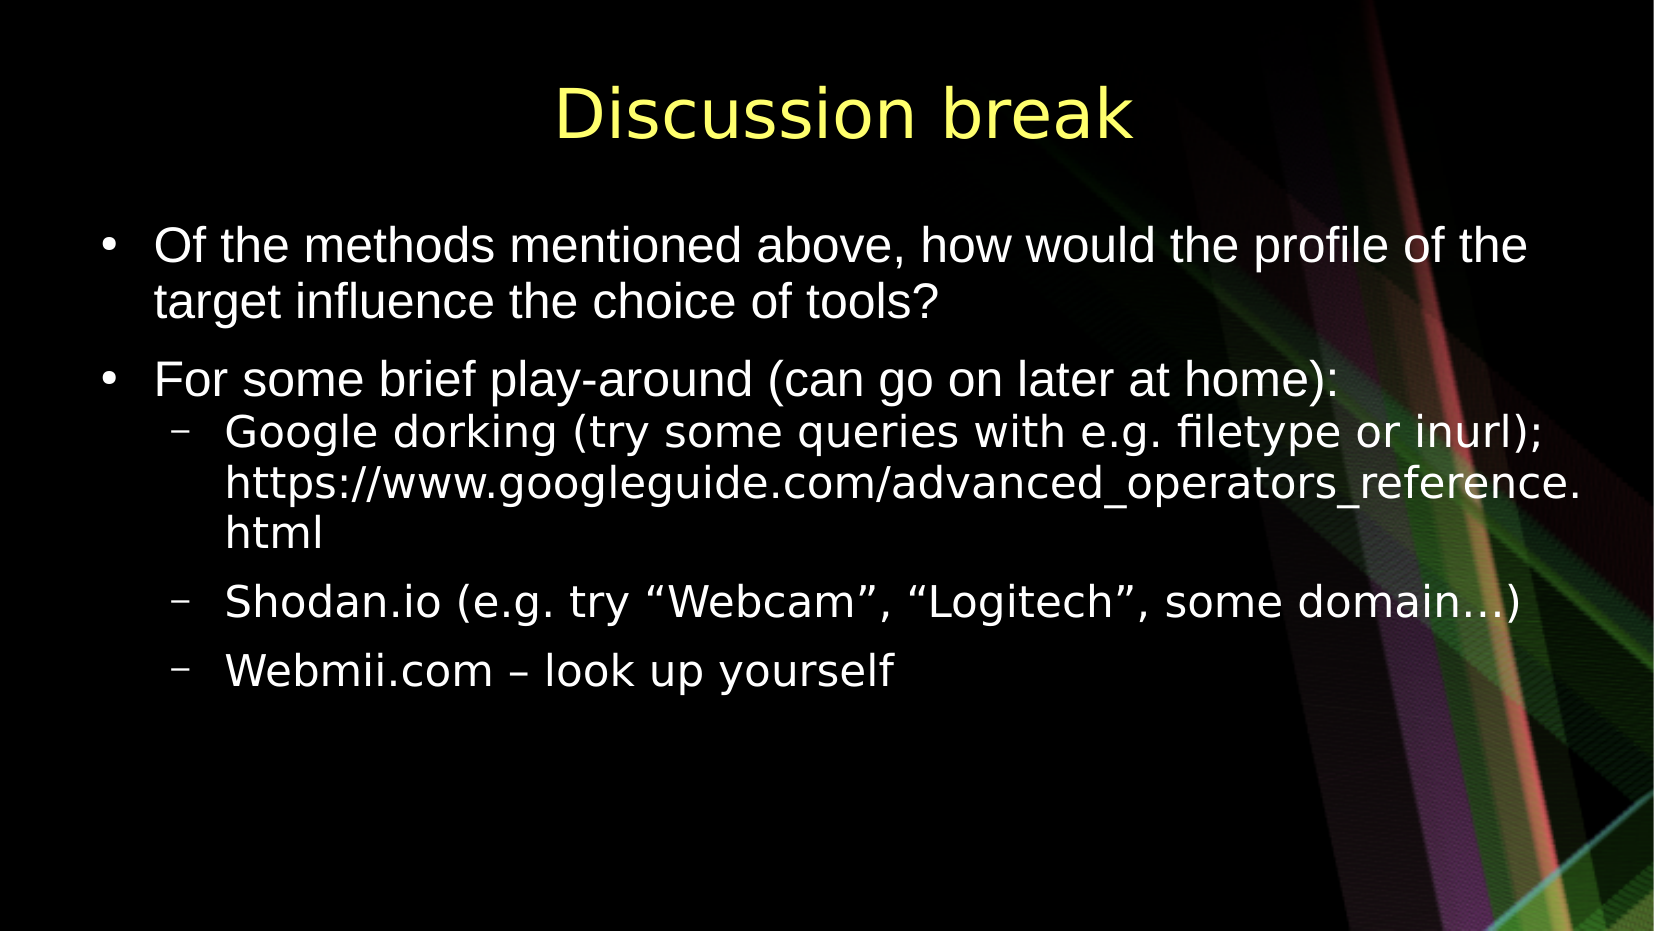

# Discussion break
Of the methods mentioned above, how would the profile of the target influence the choice of tools?
For some brief play-around (can go on later at home):
Google dorking (try some queries with e.g. filetype or inurl); https://www.googleguide.com/advanced_operators_reference.html
Shodan.io (e.g. try “Webcam”, “Logitech”, some domain…)
Webmii.com – look up yourself